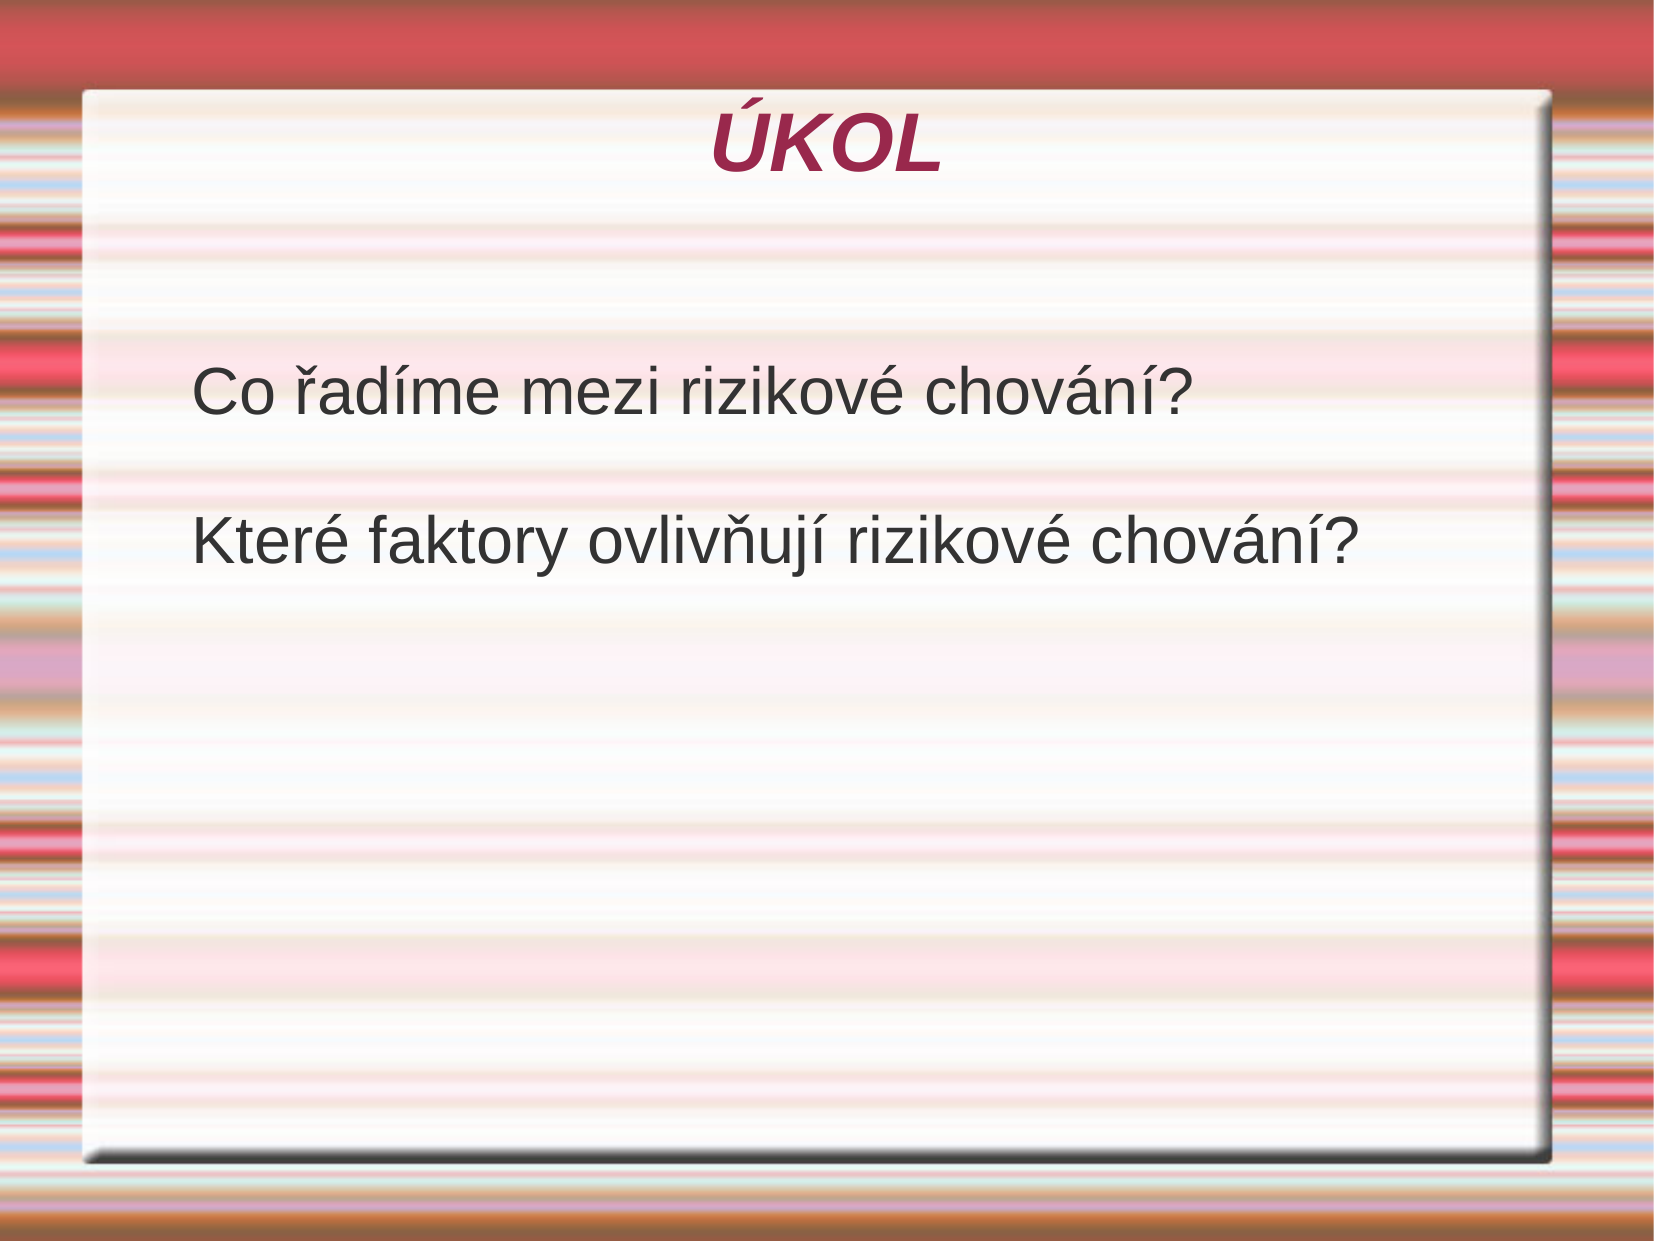

# ÚKOL
Co řadíme mezi rizikové chování?
Které faktory ovlivňují rizikové chování?